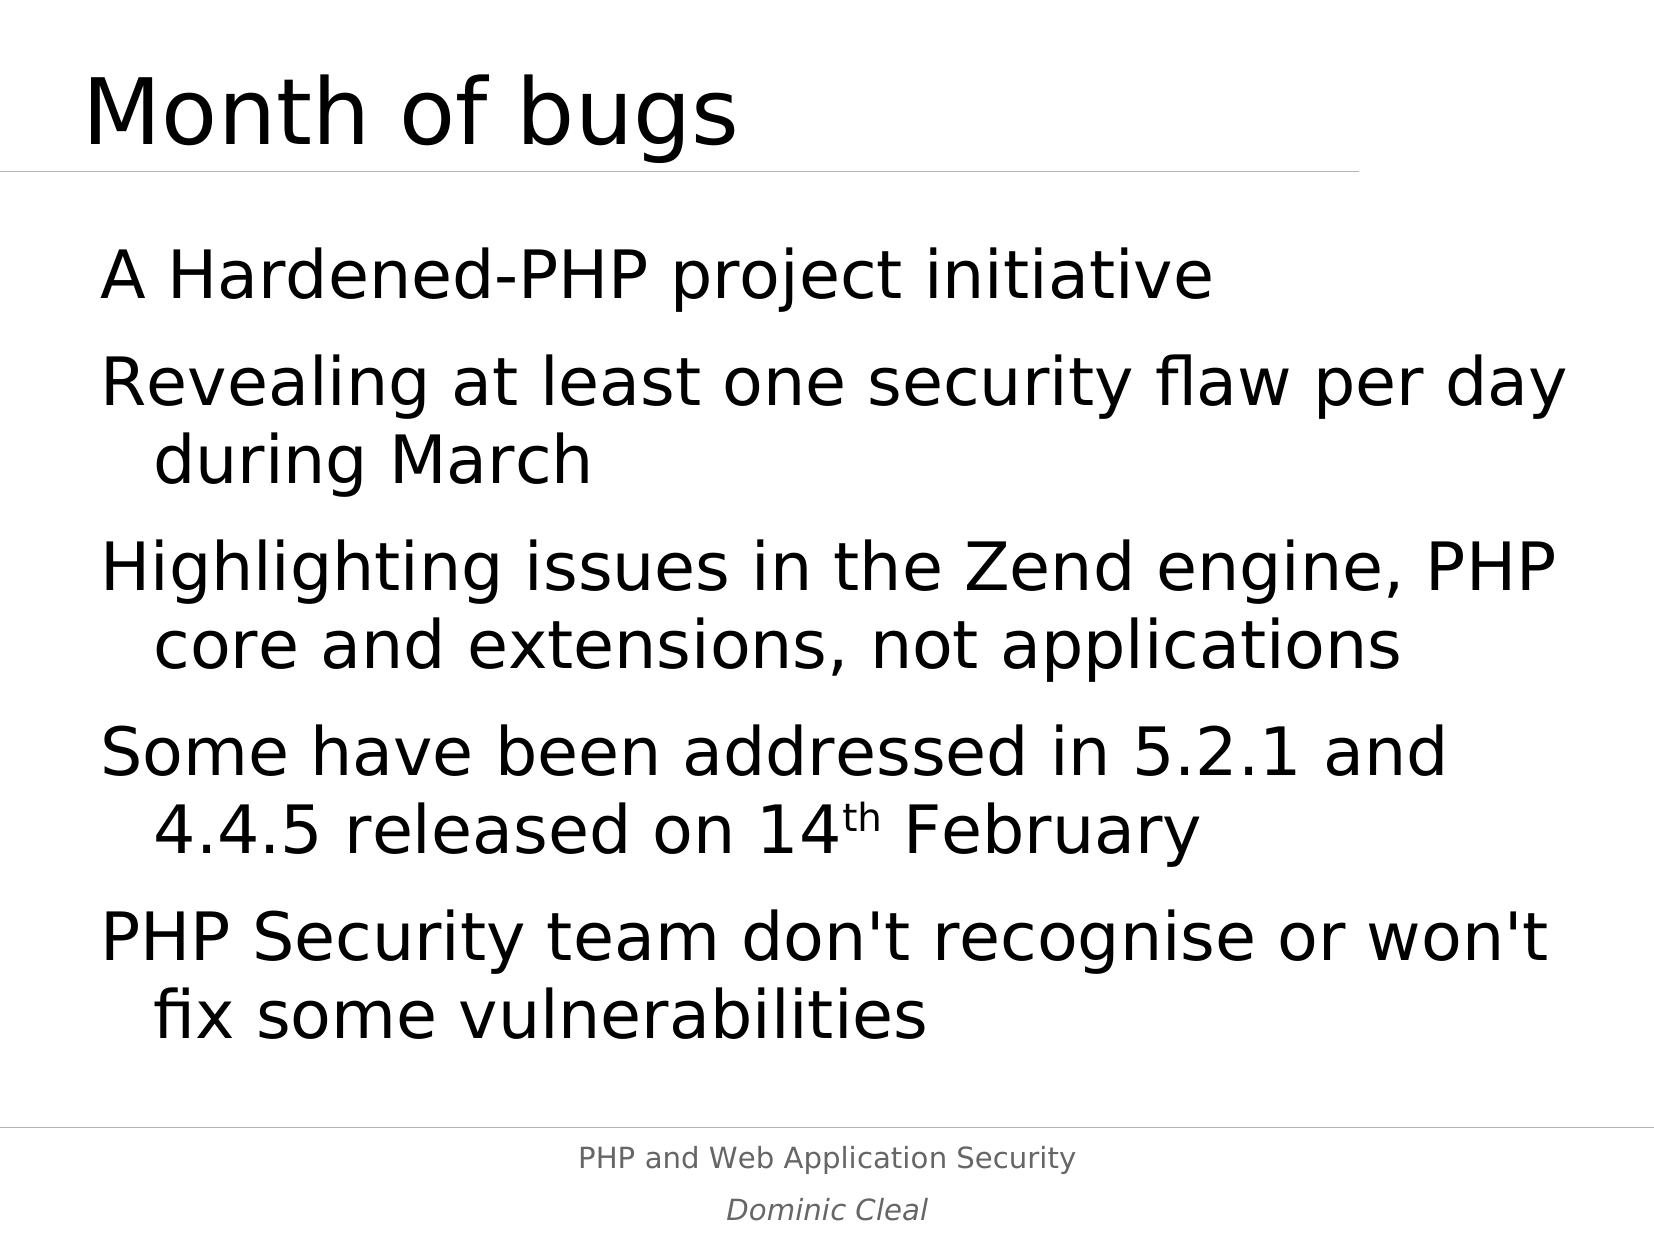

# Month of bugs
A Hardened-PHP project initiative
Revealing at least one security flaw per day during March
Highlighting issues in the Zend engine, PHP core and extensions, not applications
Some have been addressed in 5.2.1 and 4.4.5 released on 14th February
PHP Security team don't recognise or won't fix some vulnerabilities
PHP and Web Application Security